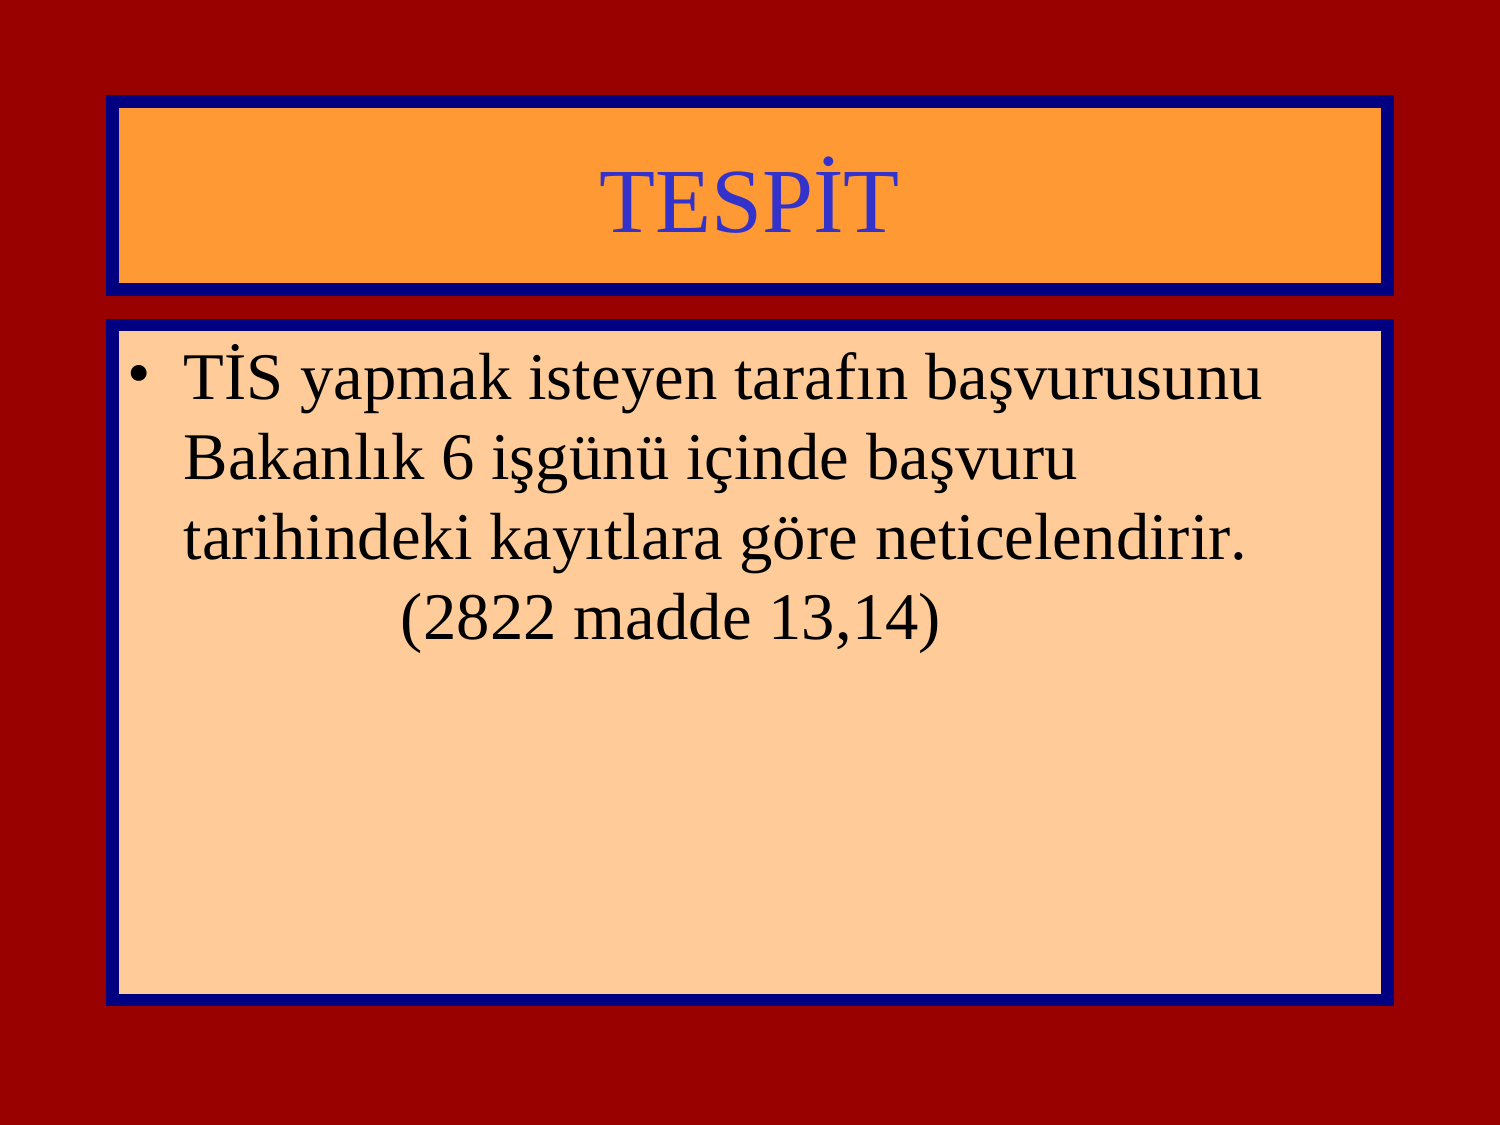

# TESPİT
TİS yapmak isteyen tarafın başvurusunu Bakanlık 6 işgünü içinde başvuru tarihindeki kayıtlara göre neticelendirir. (2822 madde 13,14)